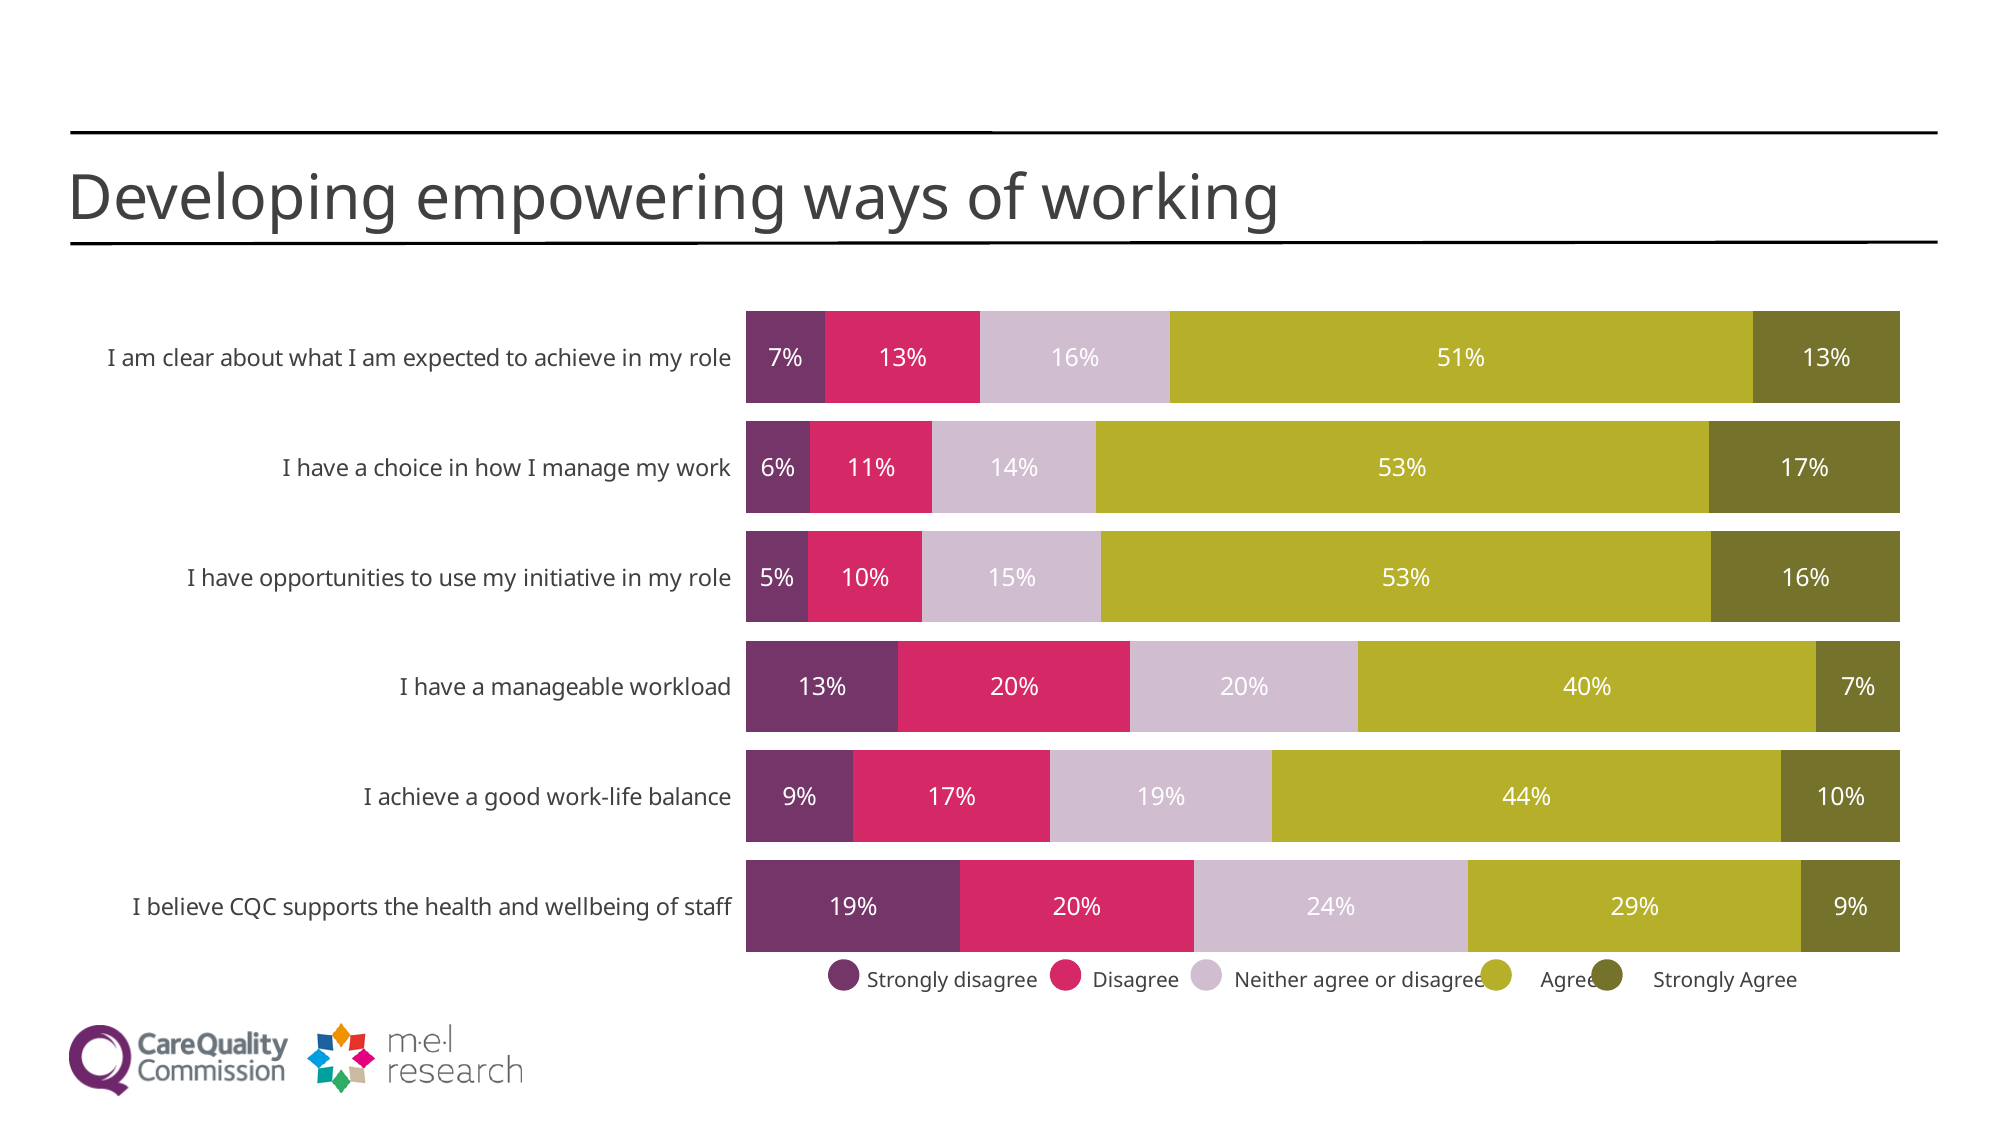

# Developing empowering ways of working
### Chart
| Category | Strongly disagree | Disagree | Neither agree or disagree | Agree | Strongly agree |
|---|---|---|---|---|---|
| I am clear about what I am expected to achieve in my role | 0.06835443037975 | 0.1345991561181 | 0.164135021097 | 0.5050632911392 | 0.1278481012658 |
| I have a choice in how I manage my work | 0.05527426160338 | 0.1063291139241 | 0.1413502109705 | 0.531223628692 | 0.1658227848101 |
| I have opportunities to use my initiative in my role | 0.0535864978903 | 0.09915611814346 | 0.1548523206751 | 0.5286919831224 | 0.1637130801688 |
| I have a manageable workload | 0.1320675105485 | 0.2008438818565 | 0.1974683544304 | 0.3970464135021 | 0.07257383966245 |
| I achieve a good work-life balance | 0.09282700421941 | 0.1704641350211 | 0.1924050632911 | 0.4413502109705 | 0.1029535864979 |
| I believe CQC supports the health and wellbeing of staff | 0.1856540084388 | 0.2021097046414 | 0.2379746835443 | 0.2886075949367 | 0.08565400843882 |
Strongly disagree Disagree Neither agree or disagree Agree Strongly Agree